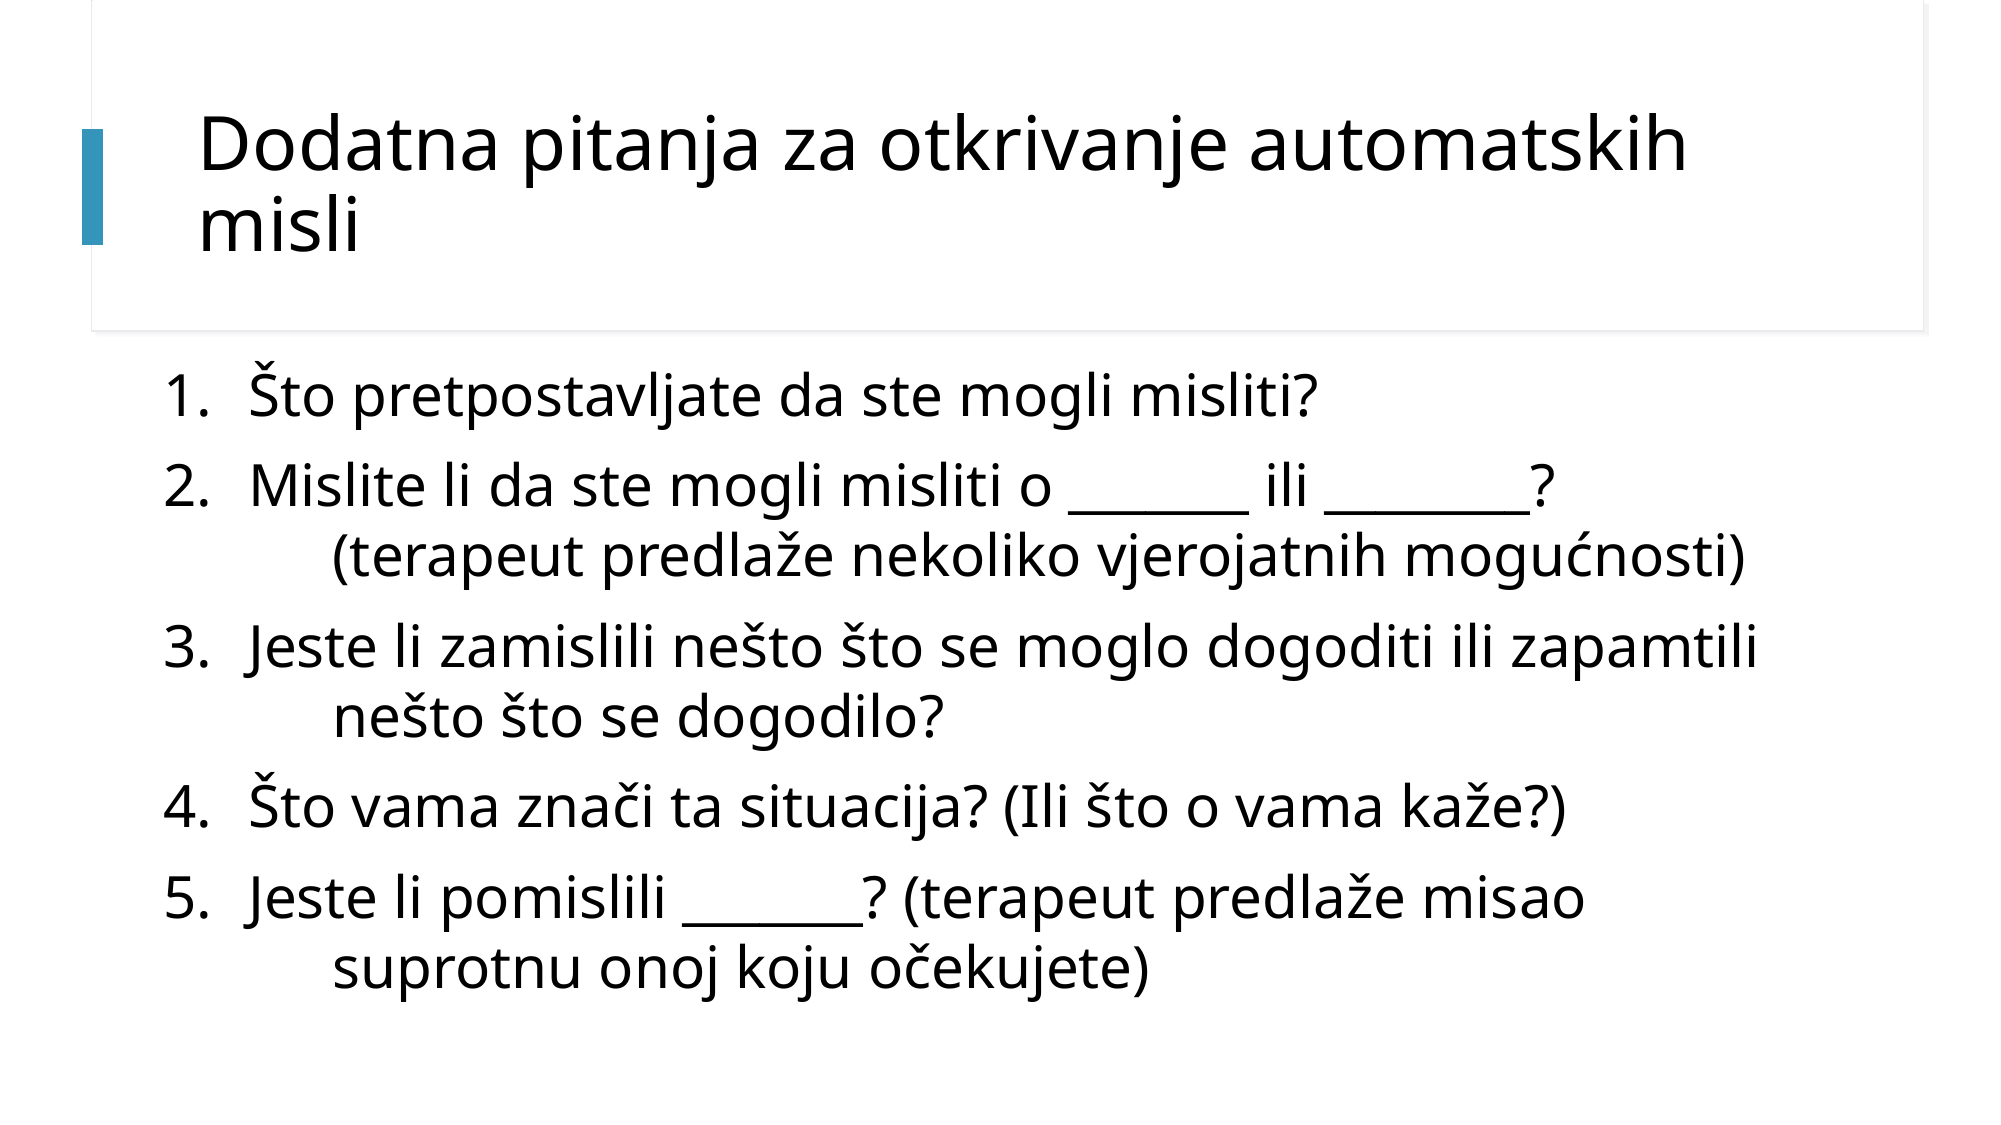

# Dodatna pitanja za otkrivanje automatskih misli
Što pretpostavljate da ste mogli misliti?
Mislite li da ste mogli misliti o _______ ili ________? (terapeut predlaže nekoliko vjerojatnih mogućnosti)
Jeste li zamislili nešto što se moglo dogoditi ili zapamtili nešto što se dogodilo?
Što vama znači ta situacija? (Ili što o vama kaže?)
Jeste li pomislili _______? (terapeut predlaže misao suprotnu onoj koju očekujete)